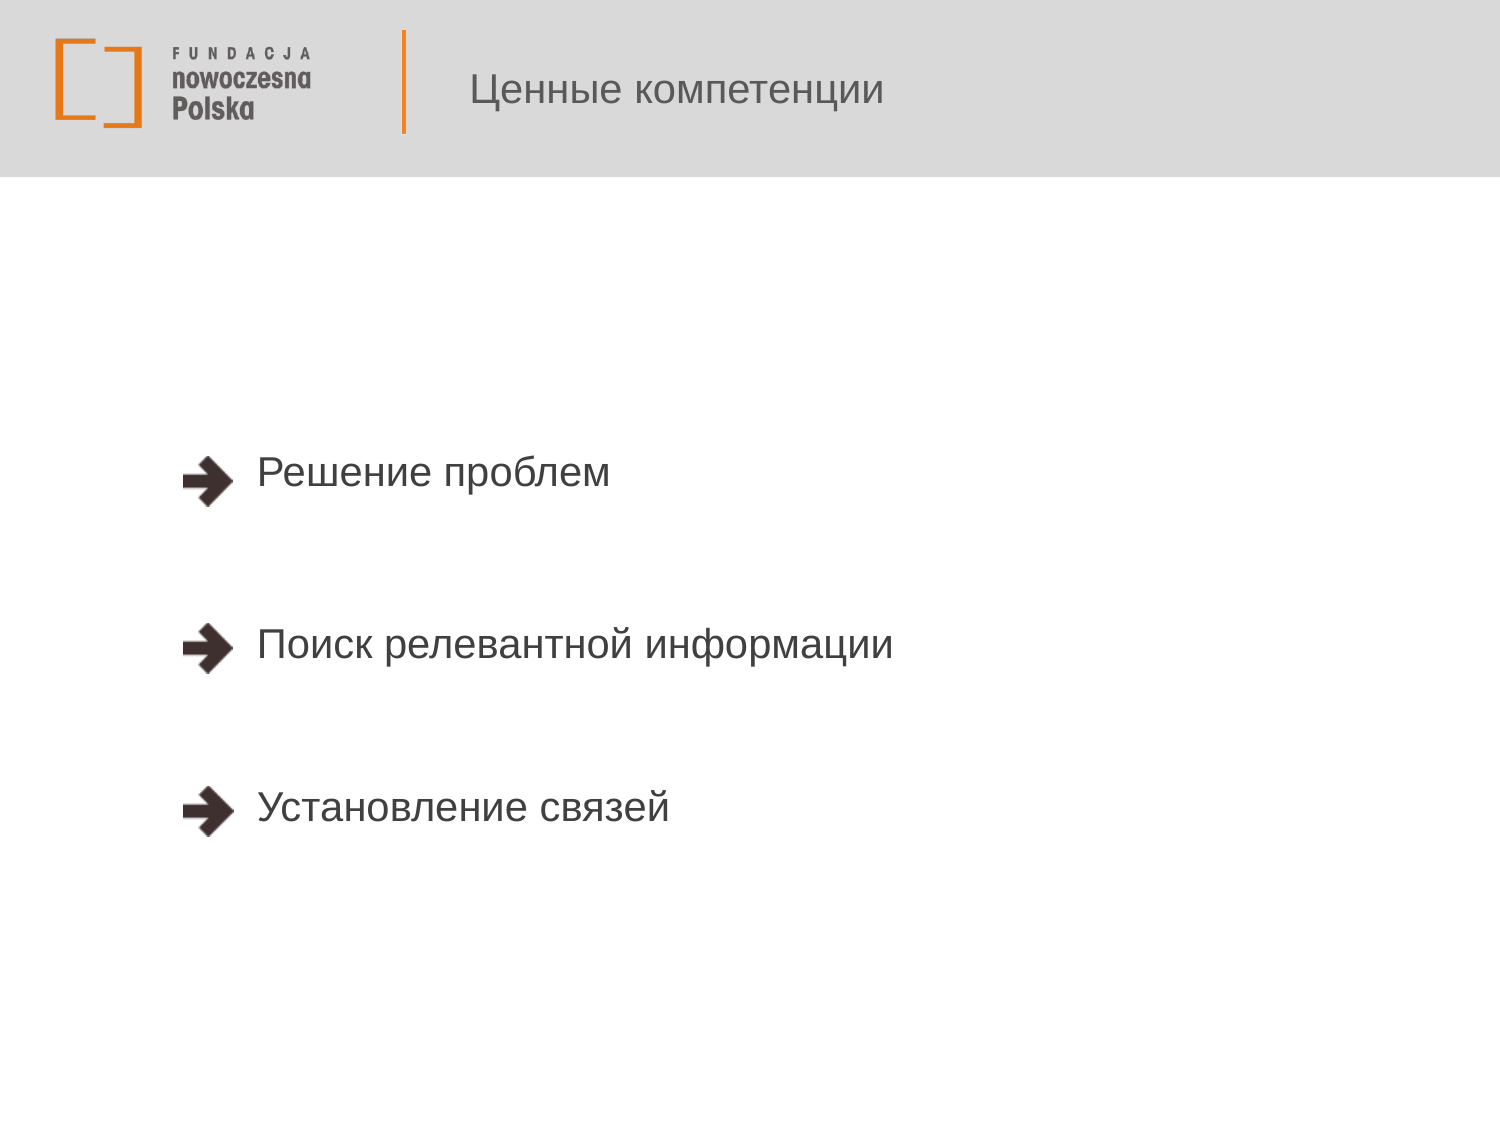

Ценные компетенции
Решение проблем
Поиск релевантной информации
Установление связей